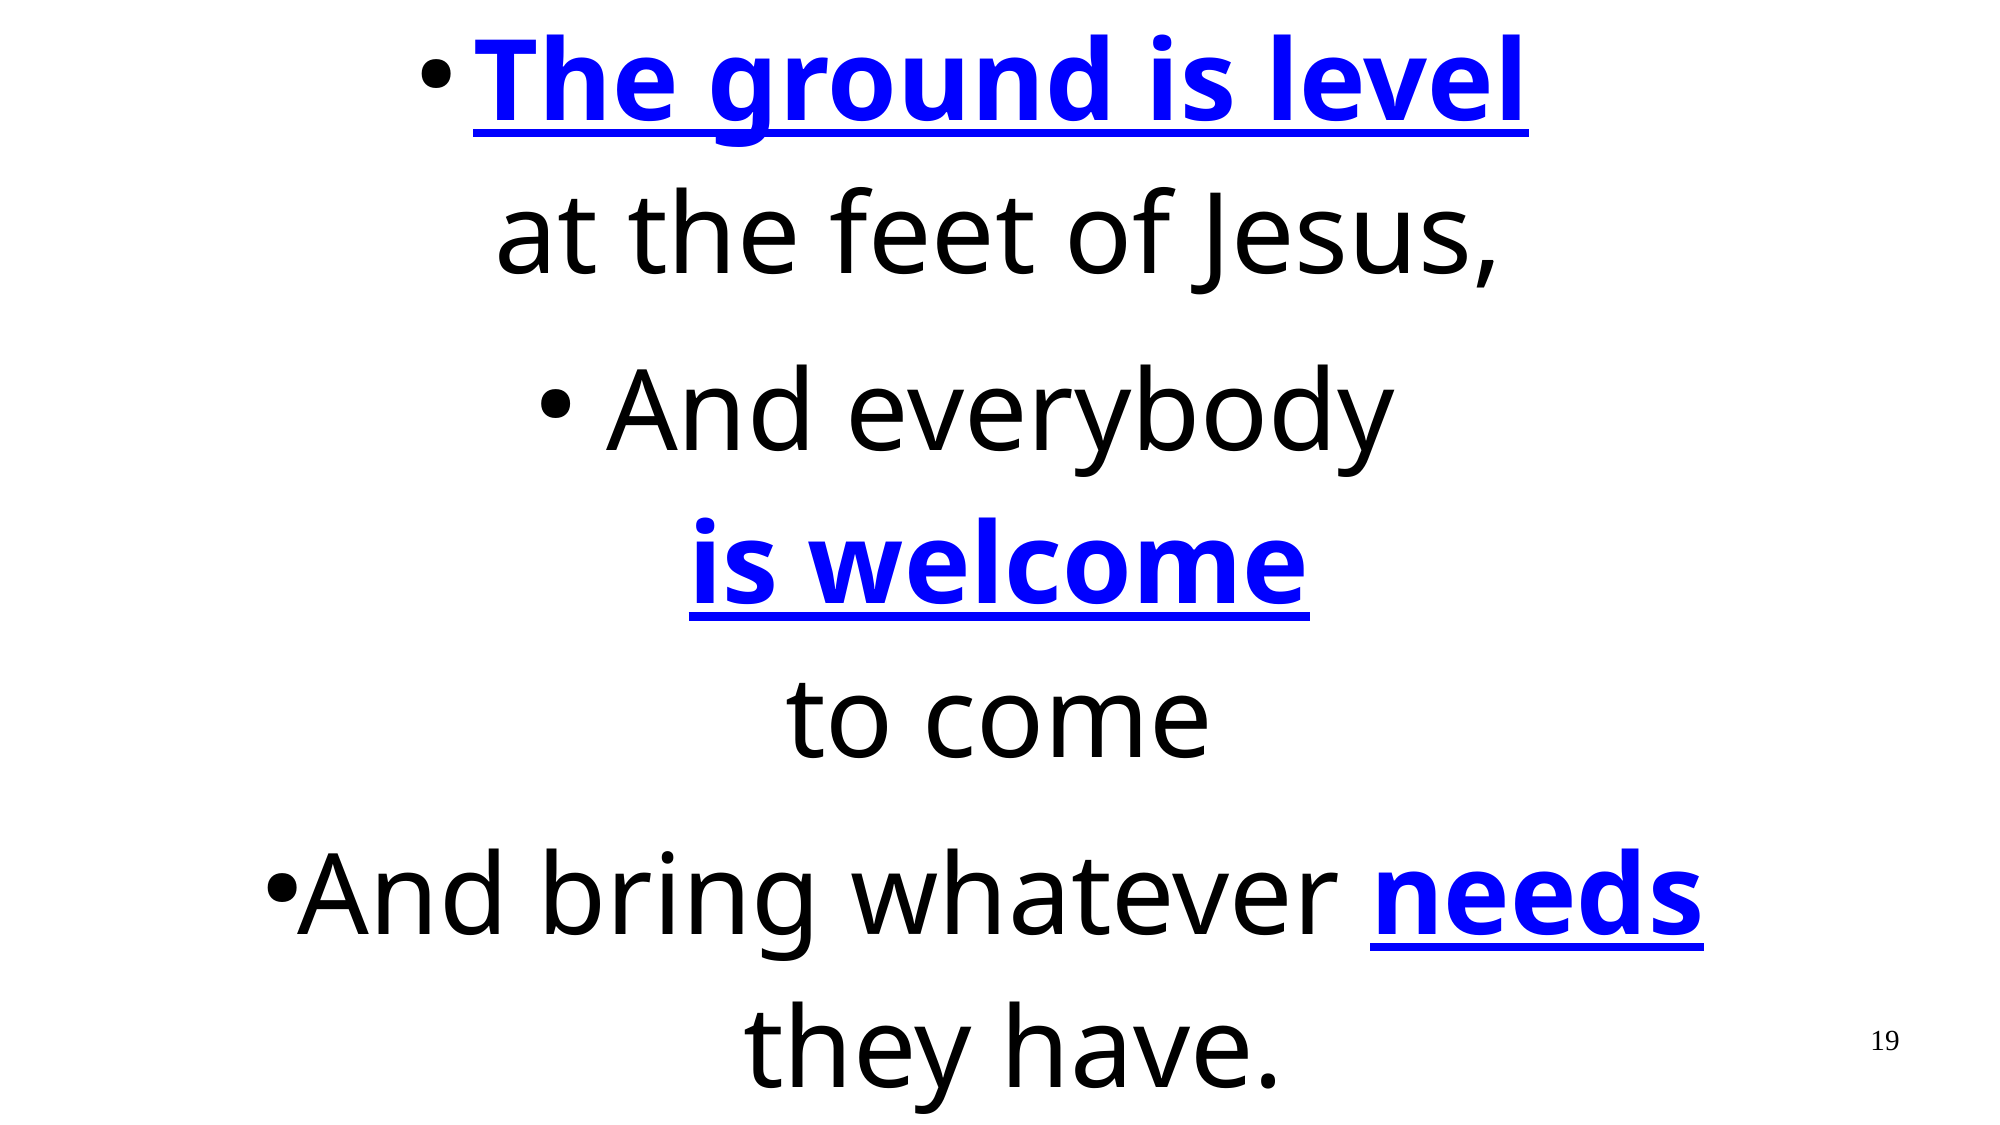

# The ground is level at the feet of Jesus,
And everybody
is welcome
to come
And bring whatever needs
they have.
19